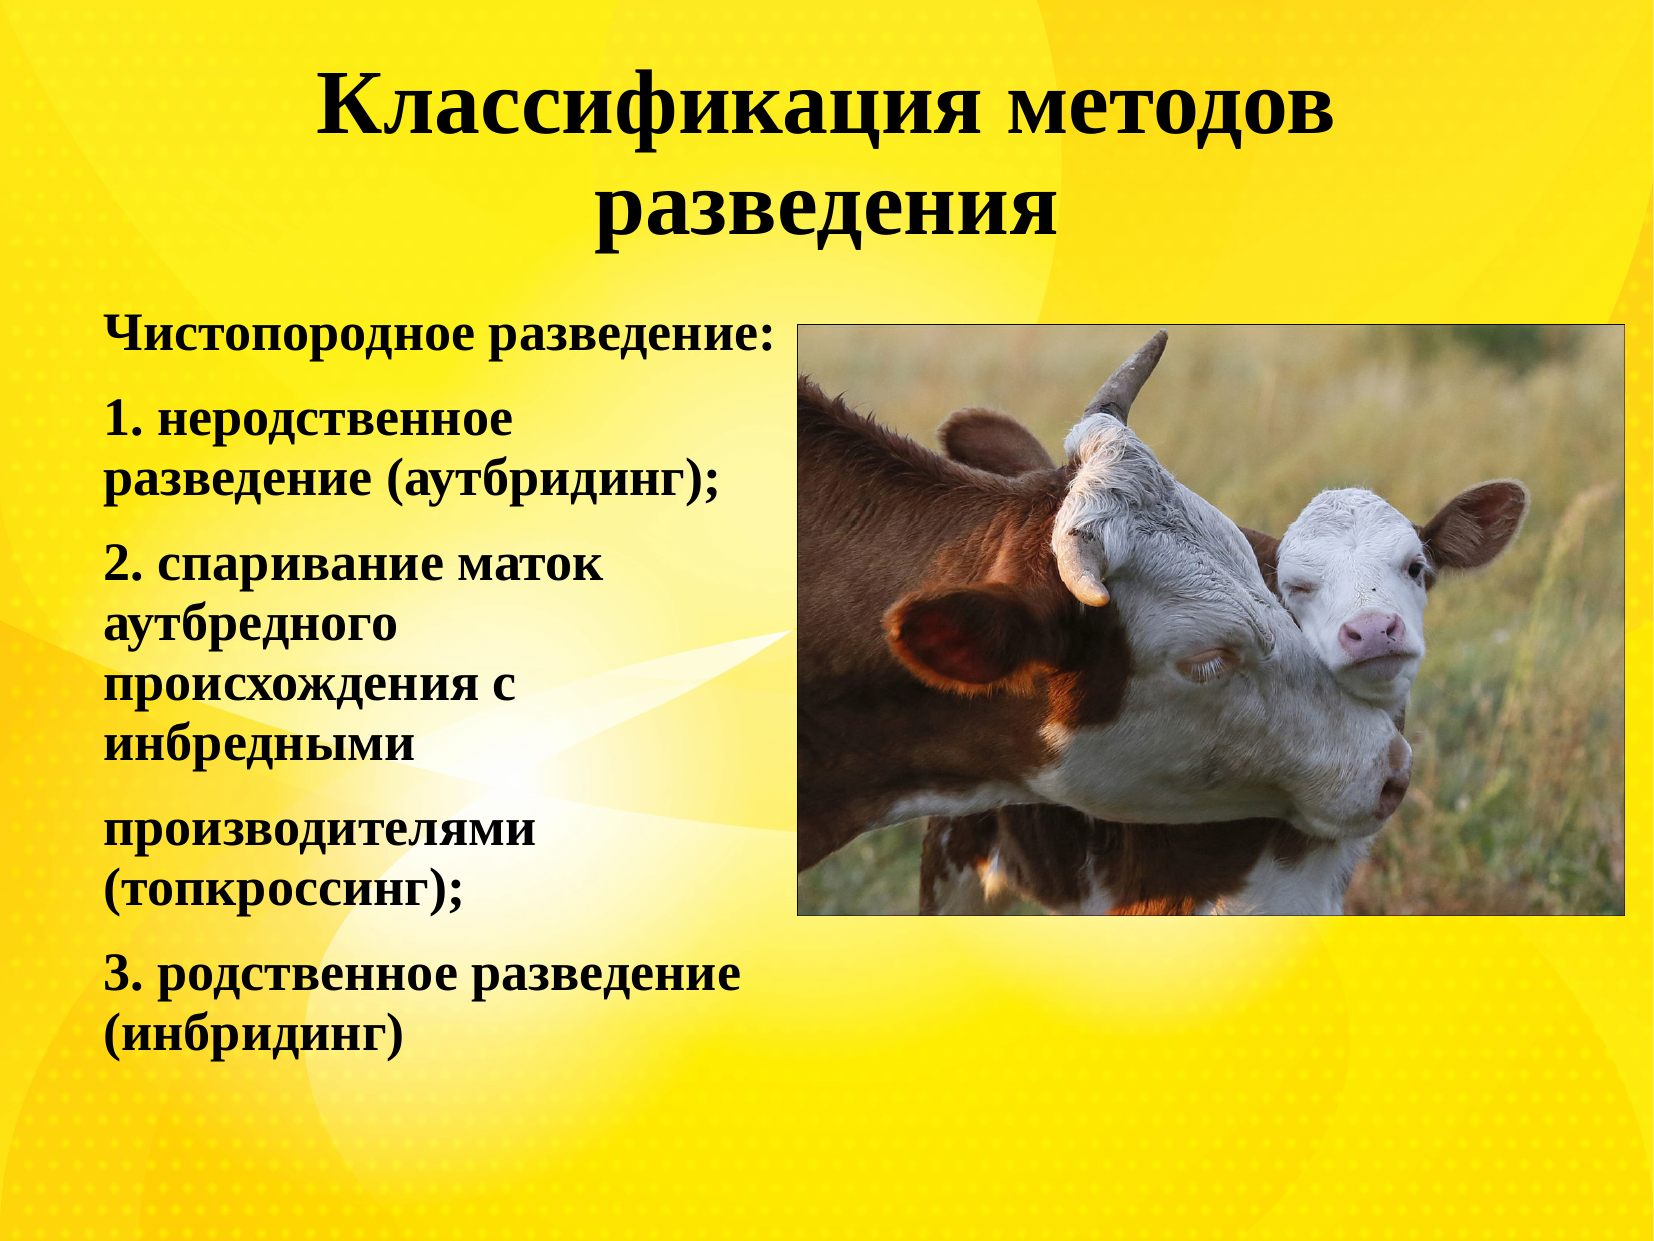

# Классификация методов разведения
Чистопородное разведение:
1. неродственное разведение (аутбридинг);
2. спаривание маток аутбредного происхождения с инбредными
производителями (топкроссинг);
3. родственное разведение (инбридинг)